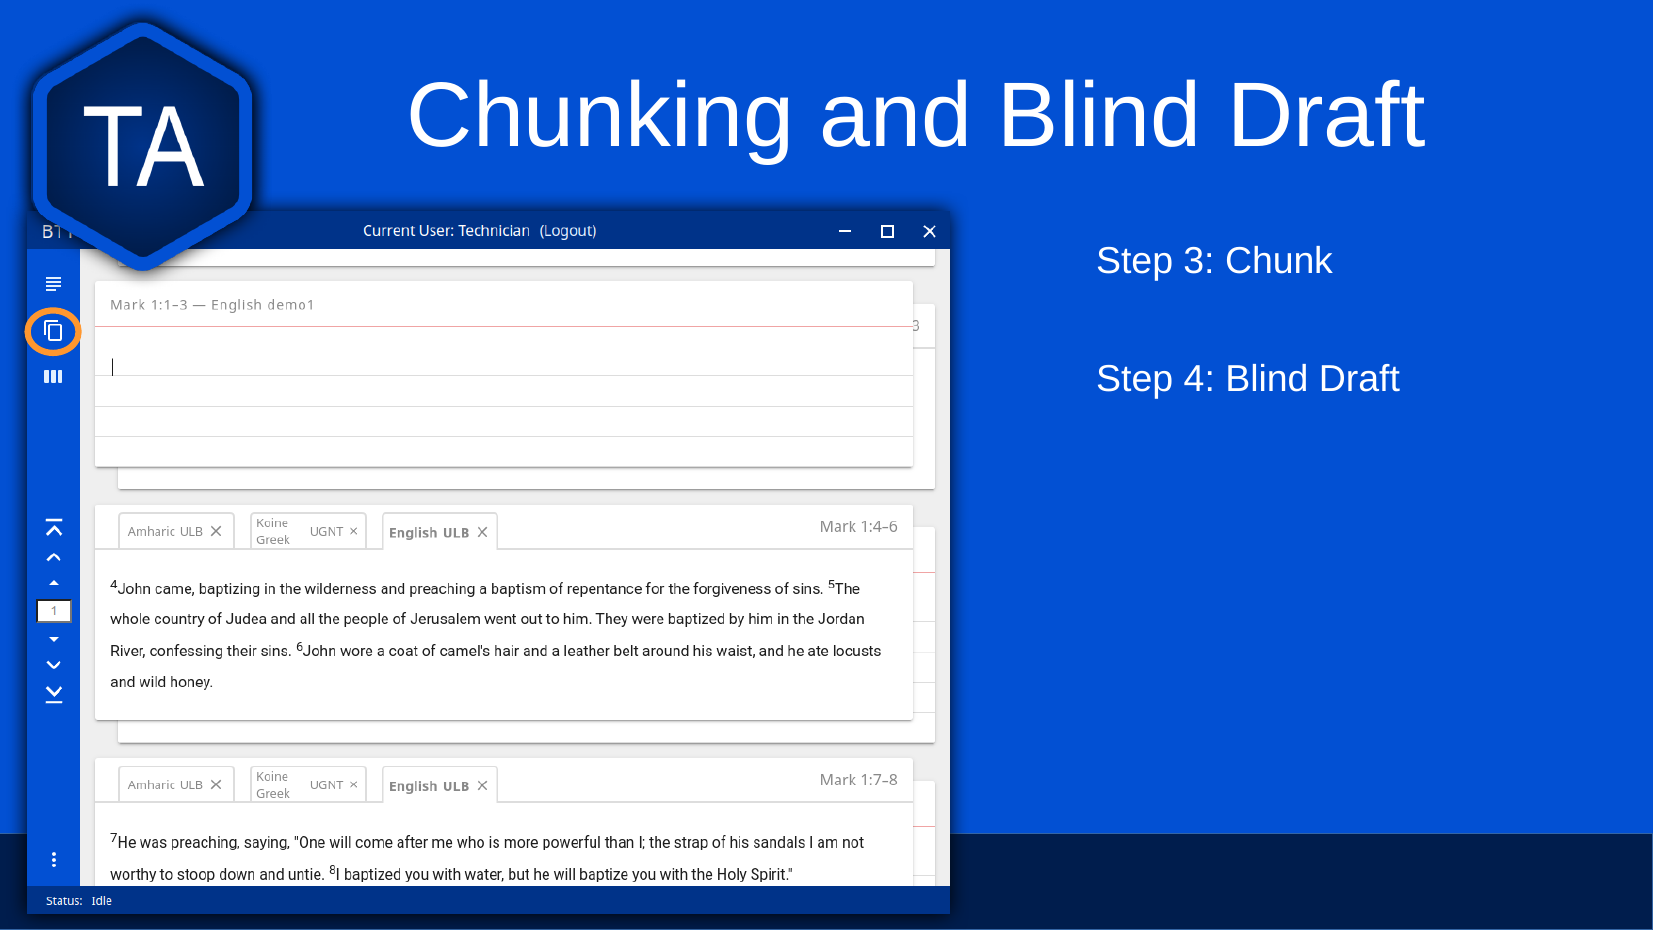

# Chunking and Blind Draft
Step 3: Chunk
Step 4: Blind Draft